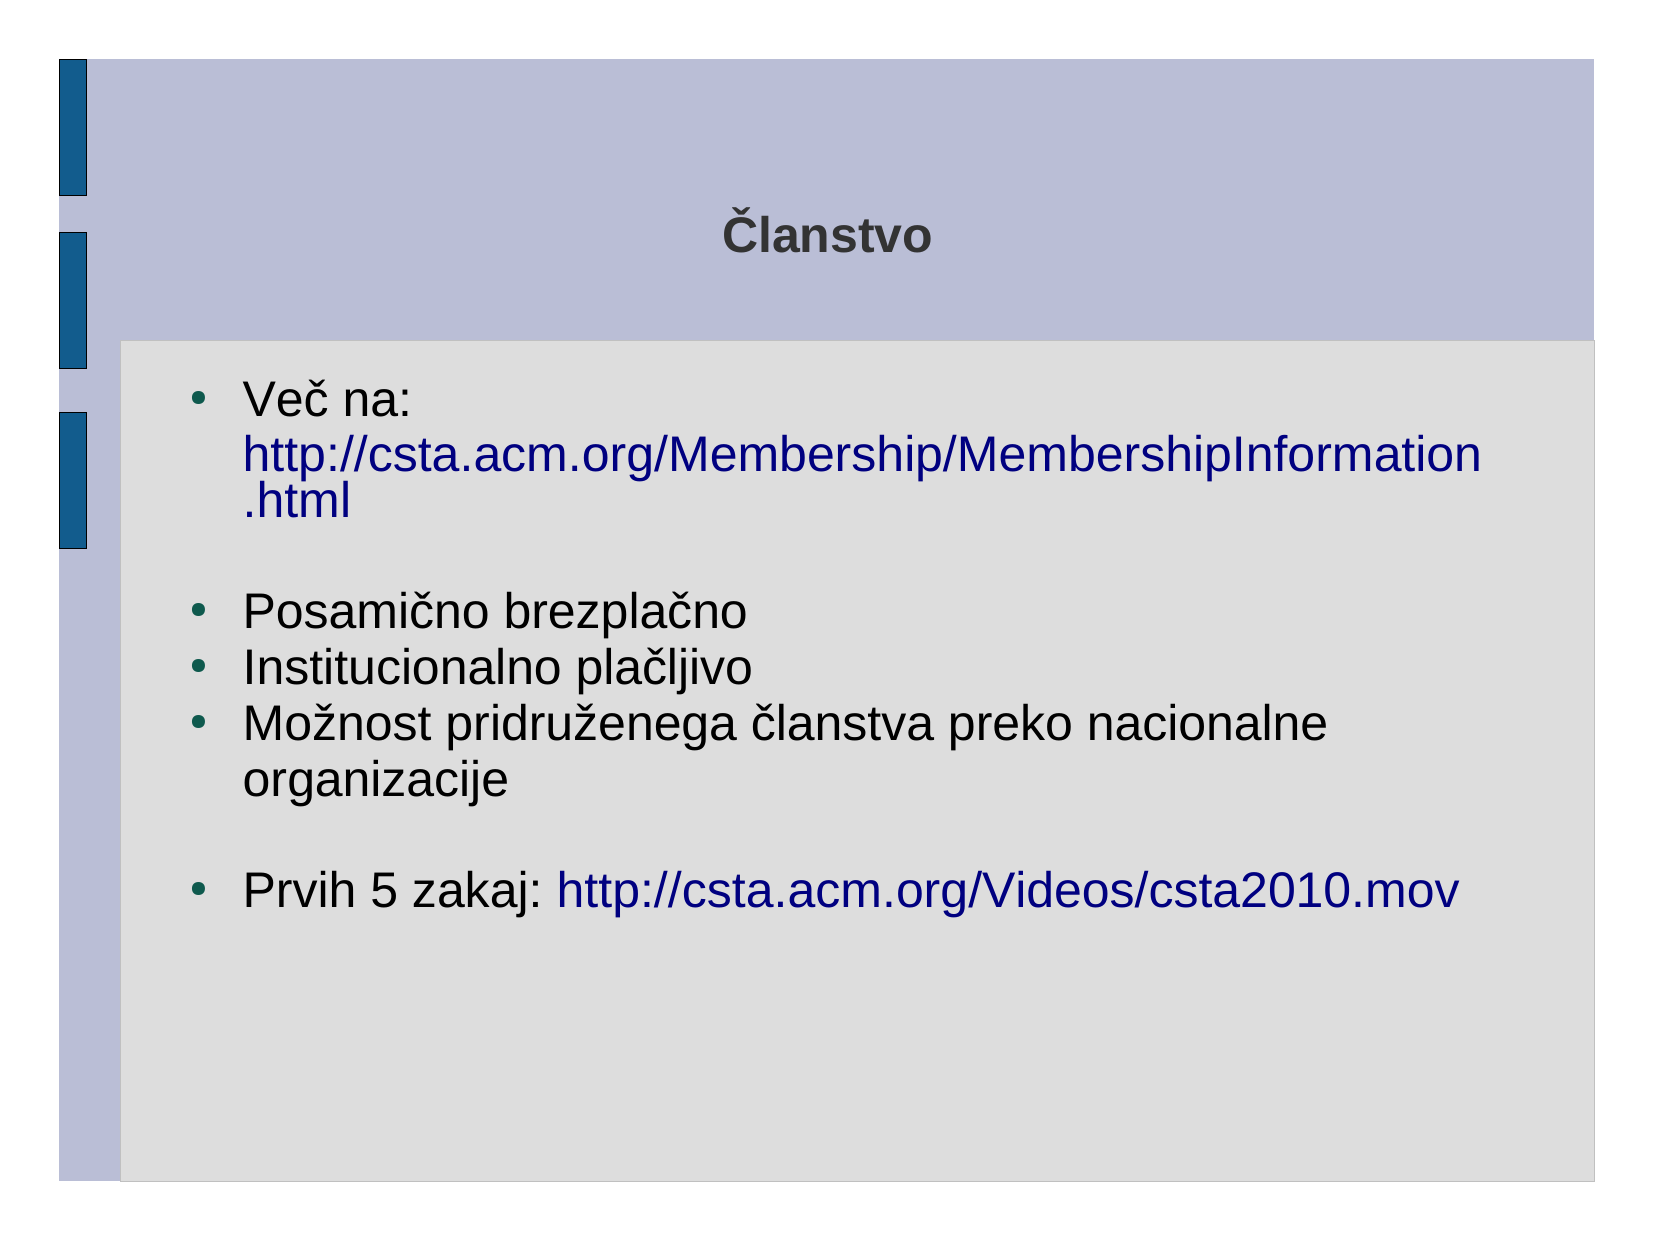

# Članstvo
Več na:http://csta.acm.org/Membership/MembershipInformation.html
Posamično brezplačno
Institucionalno plačljivo
Možnost pridruženega članstva preko nacionalne organizacije
Prvih 5 zakaj: http://csta.acm.org/Videos/csta2010.mov